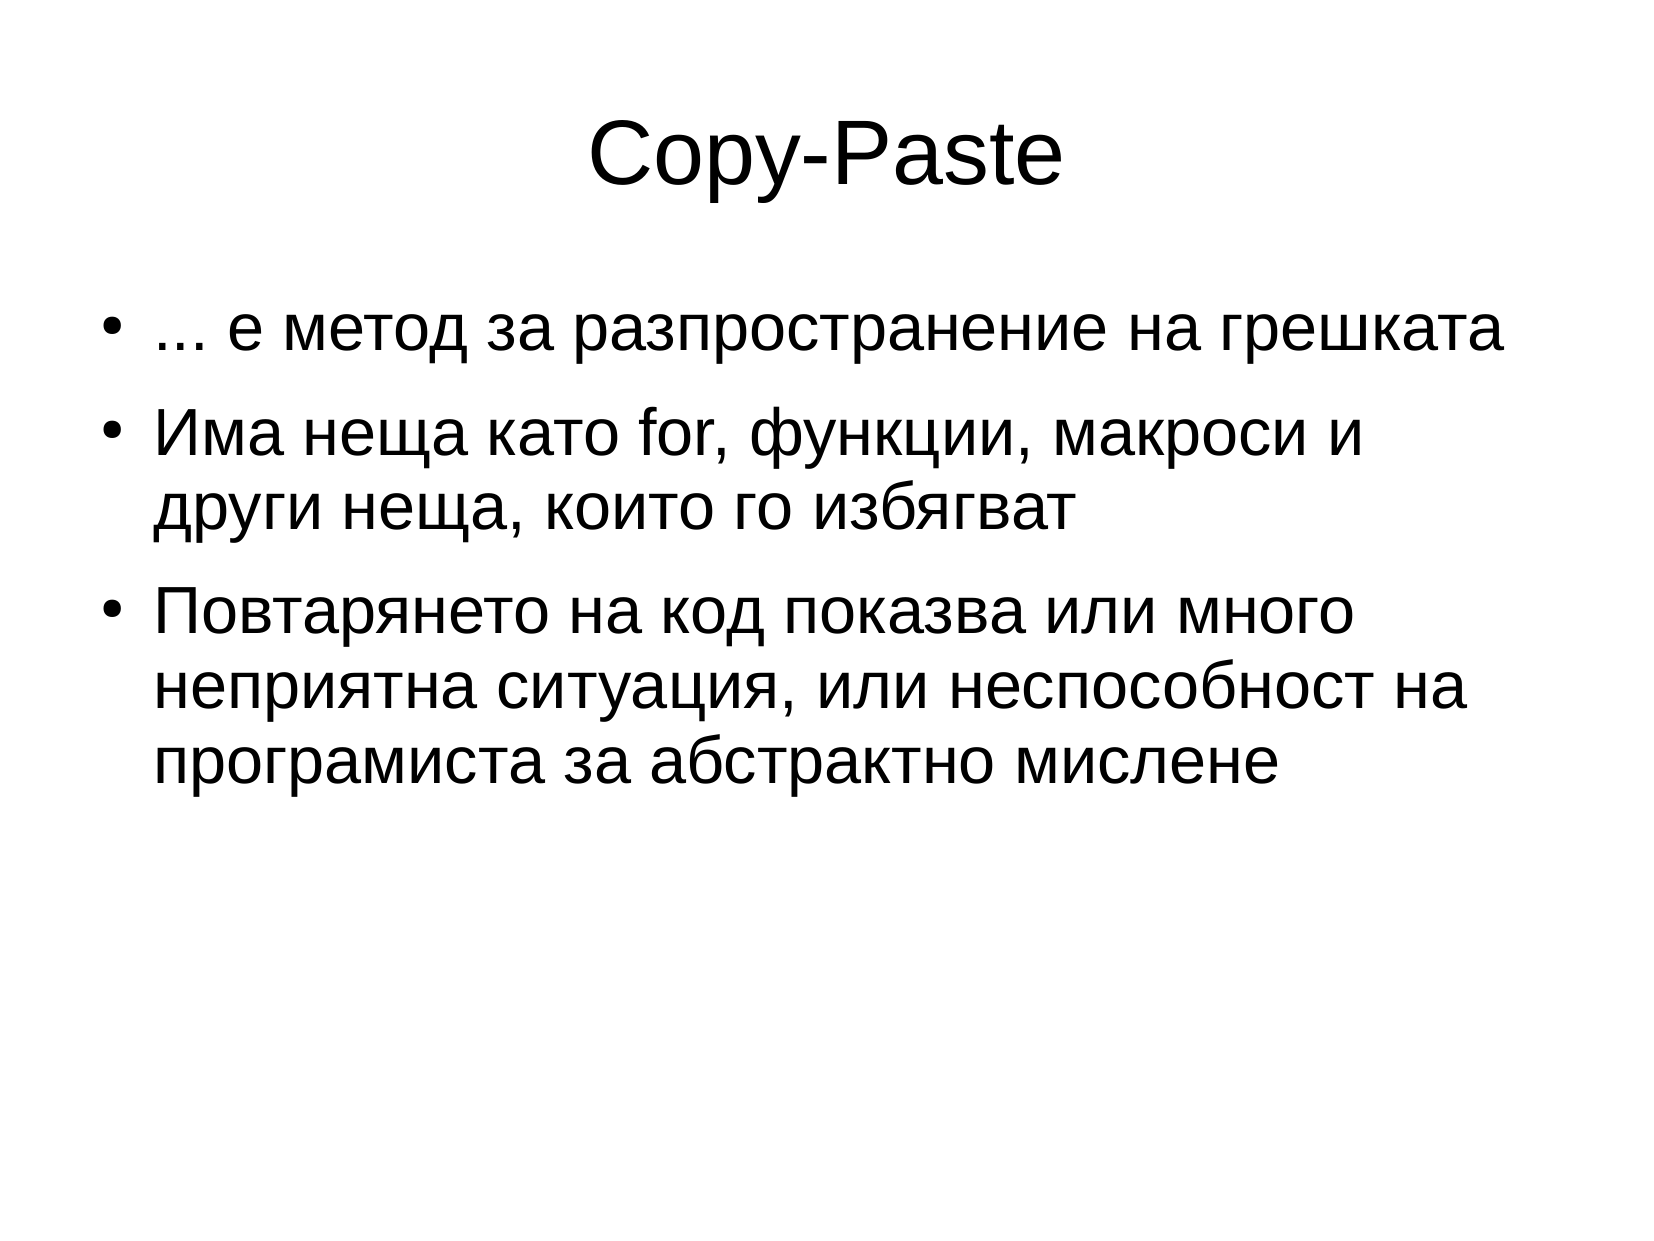

# Copy-Paste
... е метод за разпространение на грешката
Има неща като for, функции, макроси и други неща, които го избягват
Повтарянето на код показва или много неприятна ситуация, или неспособност на програмиста за абстрактно мислене